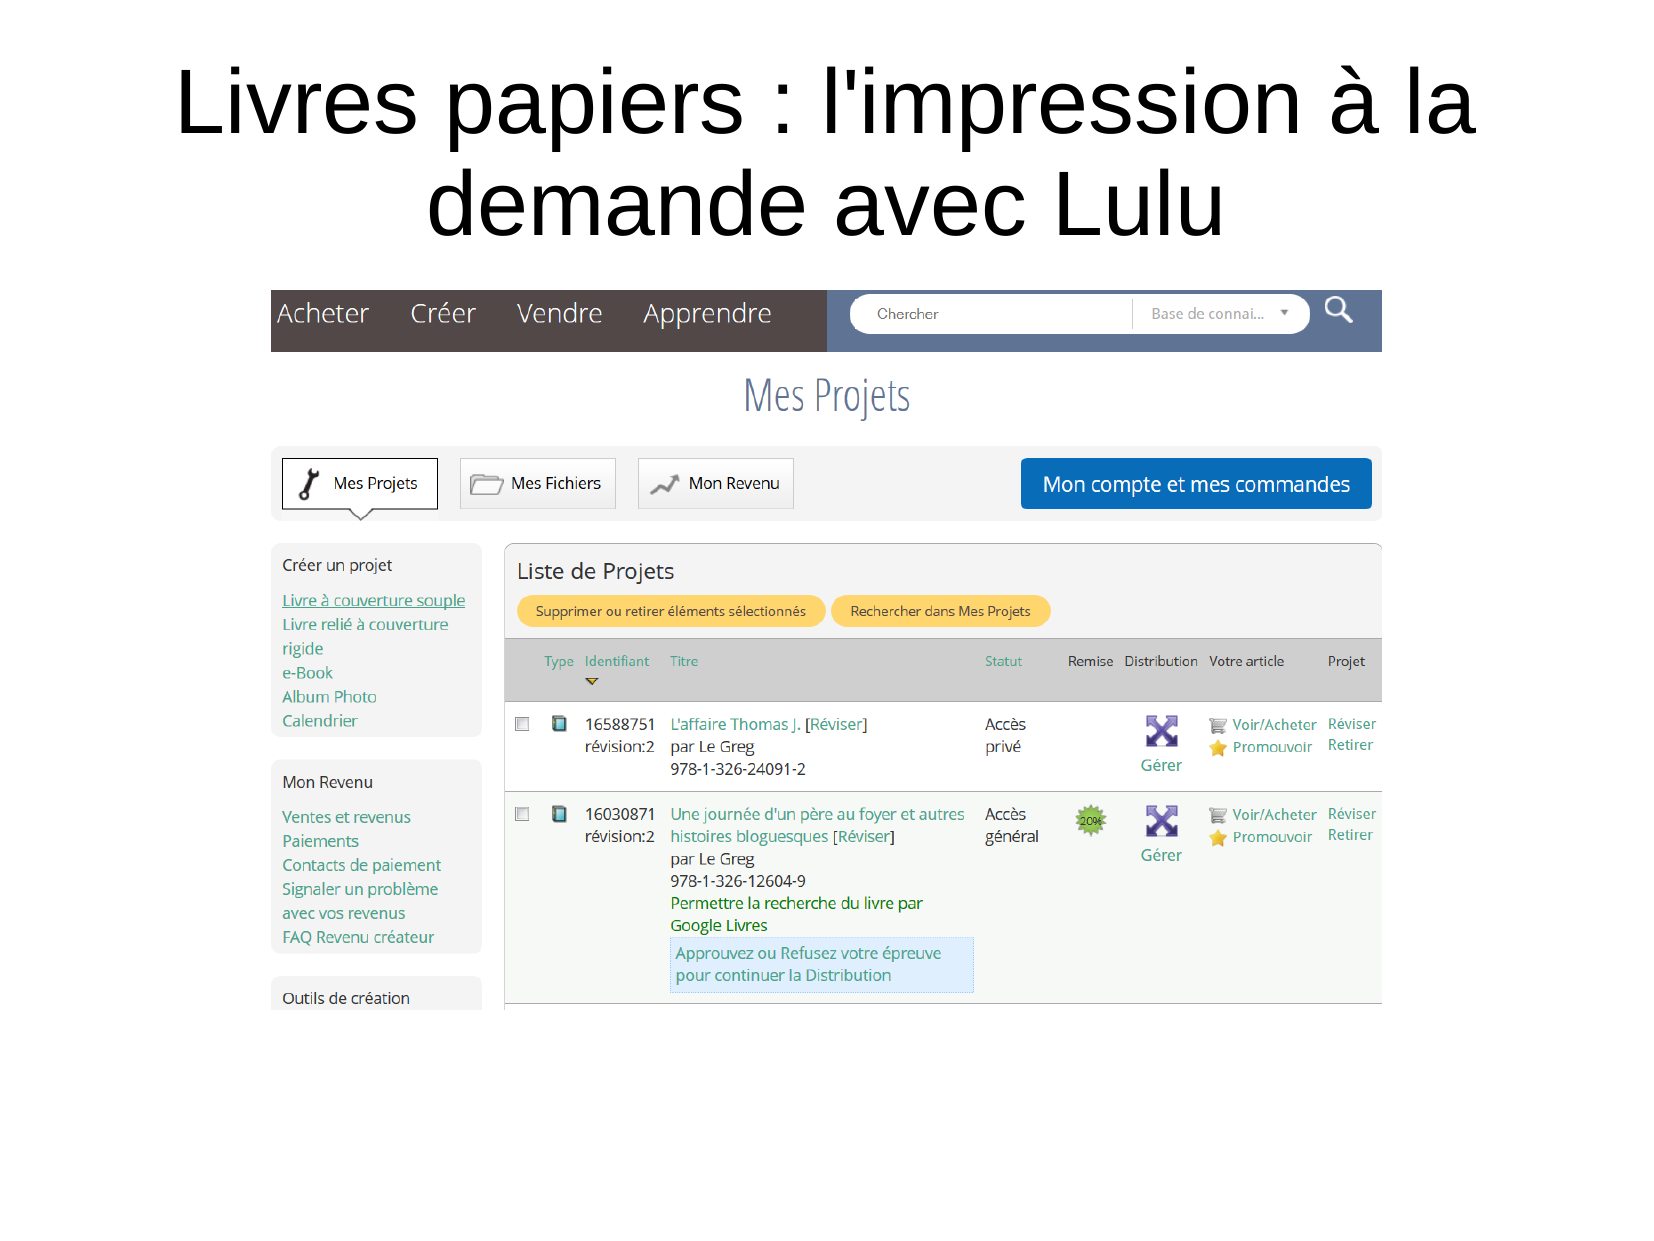

# Livres papiers : l'impression à la demande avec Lulu